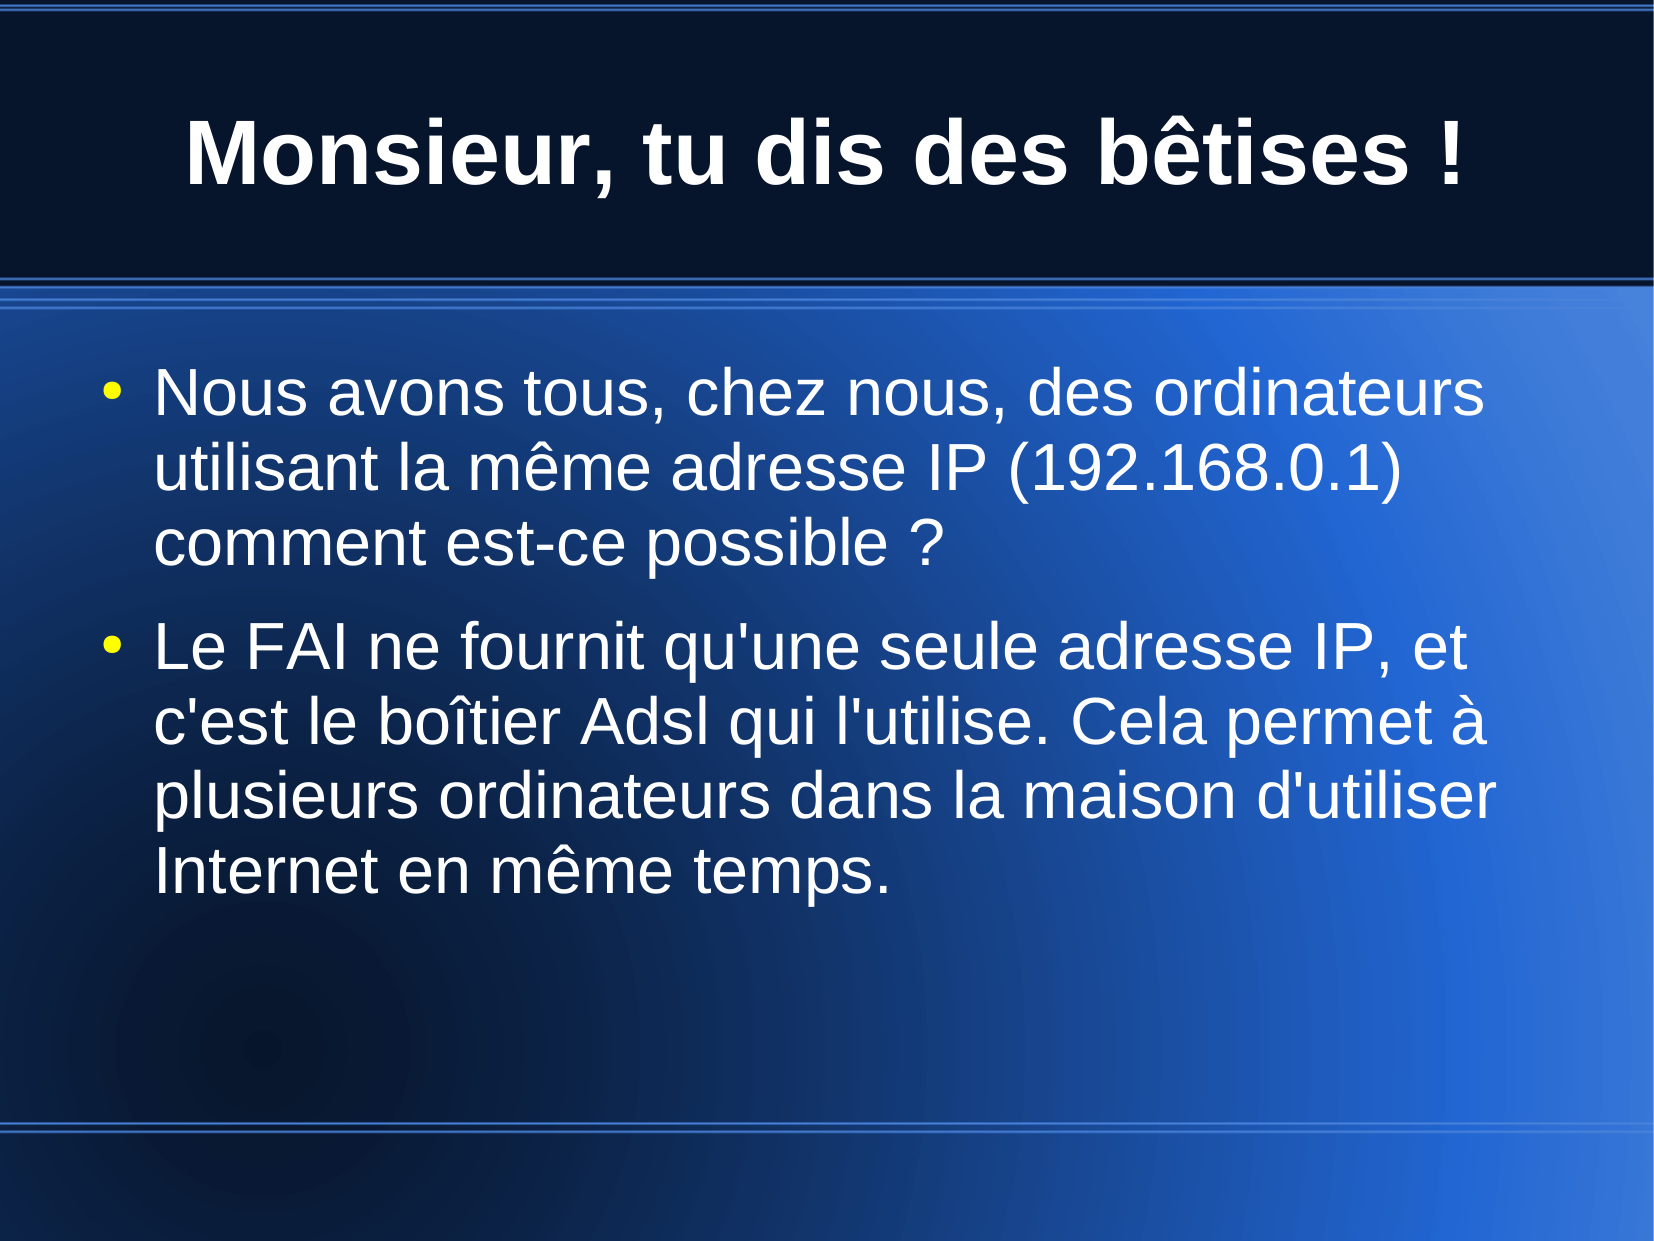

# Monsieur, tu dis des bêtises !
Nous avons tous, chez nous, des ordinateurs utilisant la même adresse IP (192.168.0.1) comment est-ce possible ?
Le FAI ne fournit qu'une seule adresse IP, et c'est le boîtier Adsl qui l'utilise. Cela permet à plusieurs ordinateurs dans la maison d'utiliser Internet en même temps.